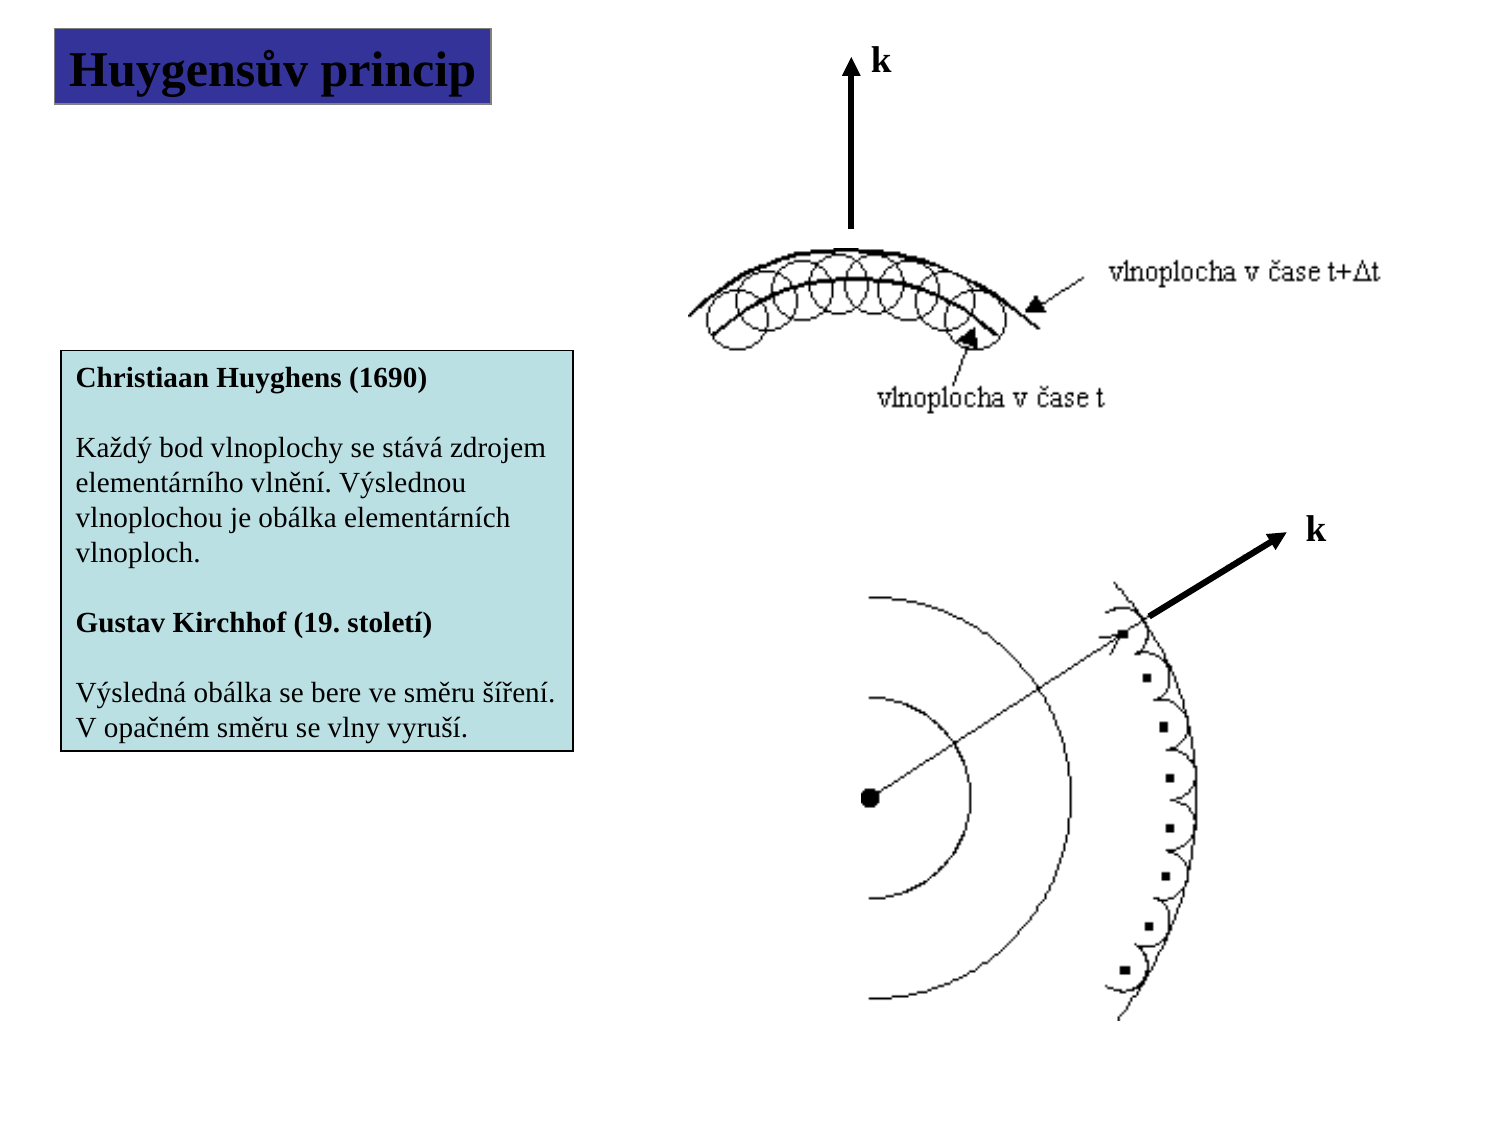

Huygensův princip
Christiaan Huyghens (1690)
Každý bod vlnoplochy se stává zdrojem elementárního vlnění. Výslednou vlnoplochou je obálka elementárních vlnoploch.
Gustav Kirchhof (19. století)
Výsledná obálka se bere ve směru šíření. V opačném směru se vlny vyruší.